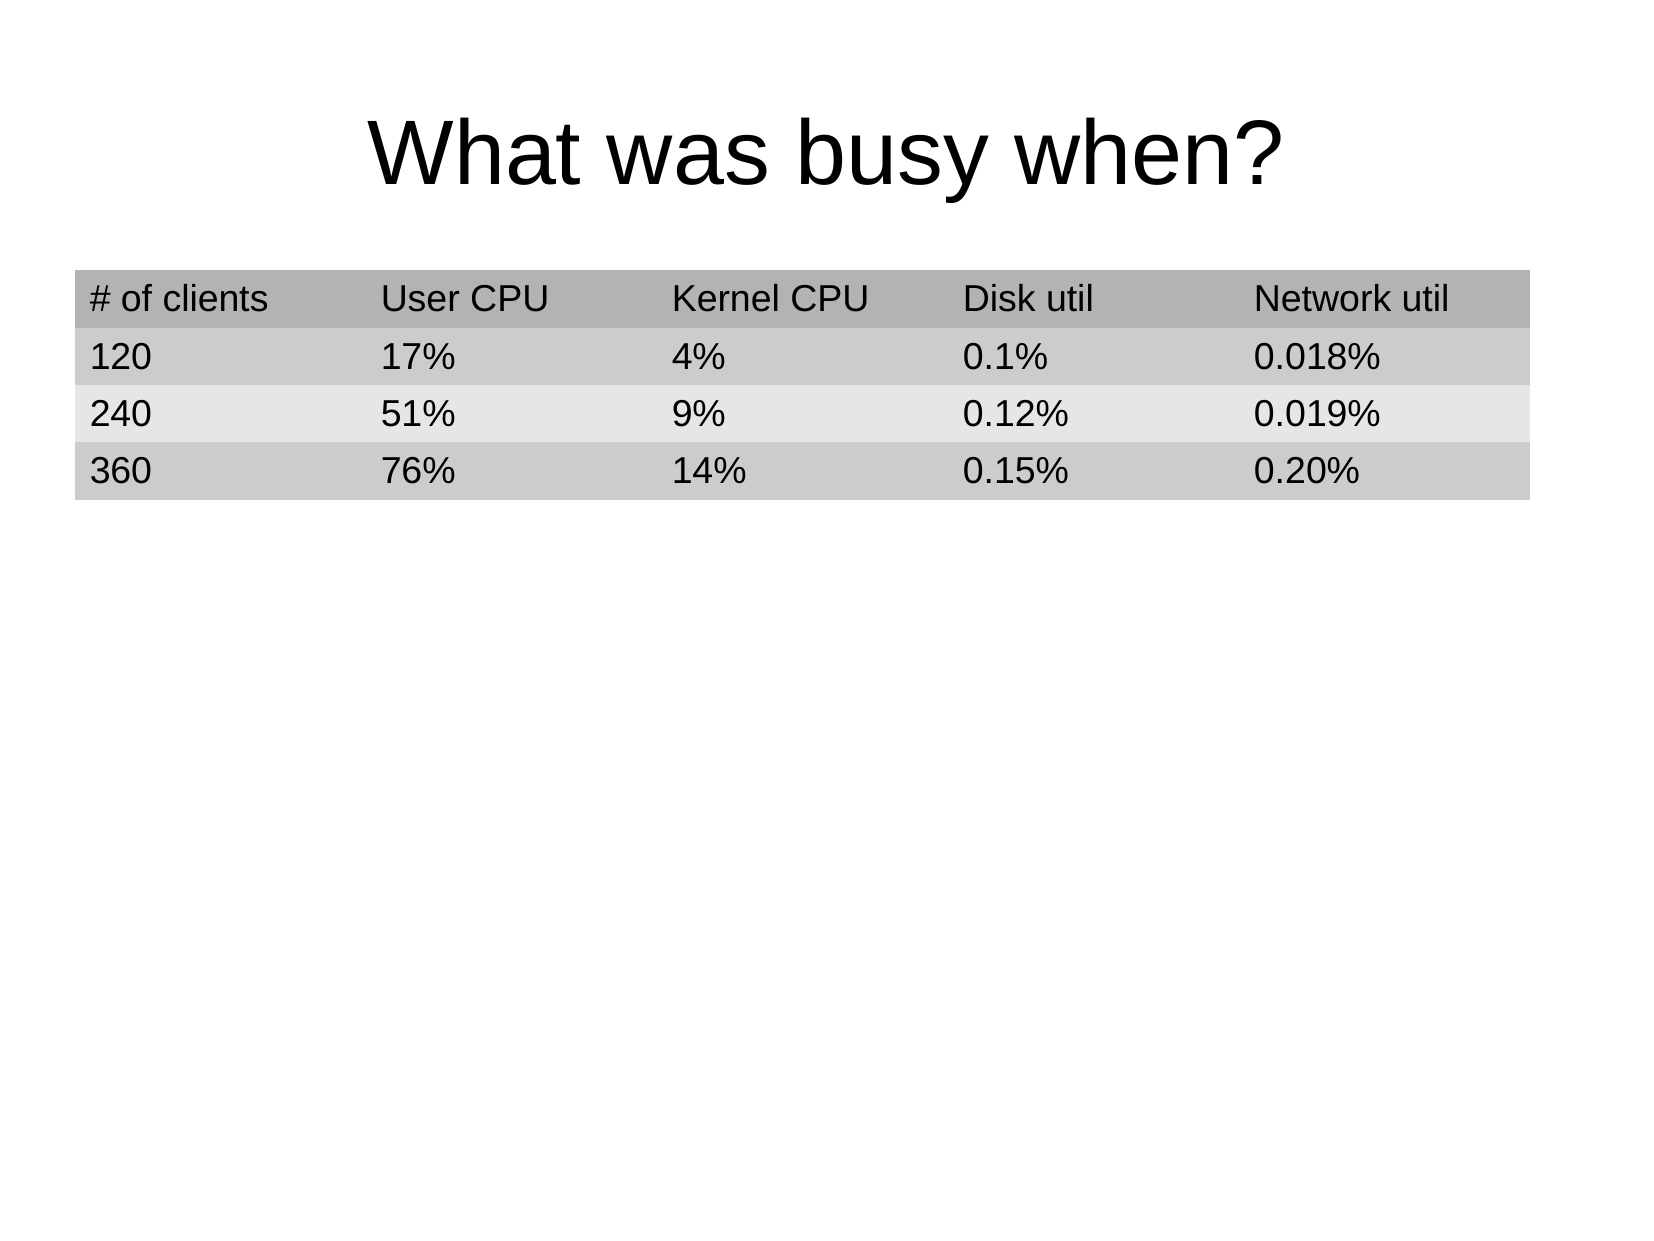

# What was busy when?
| # of clients | User CPU | Kernel CPU | Disk util | Network util |
| --- | --- | --- | --- | --- |
| 120 | 17% | 4% | 0.1% | 0.018% |
| 240 | 51% | 9% | 0.12% | 0.019% |
| 360 | 76% | 14% | 0.15% | 0.20% |